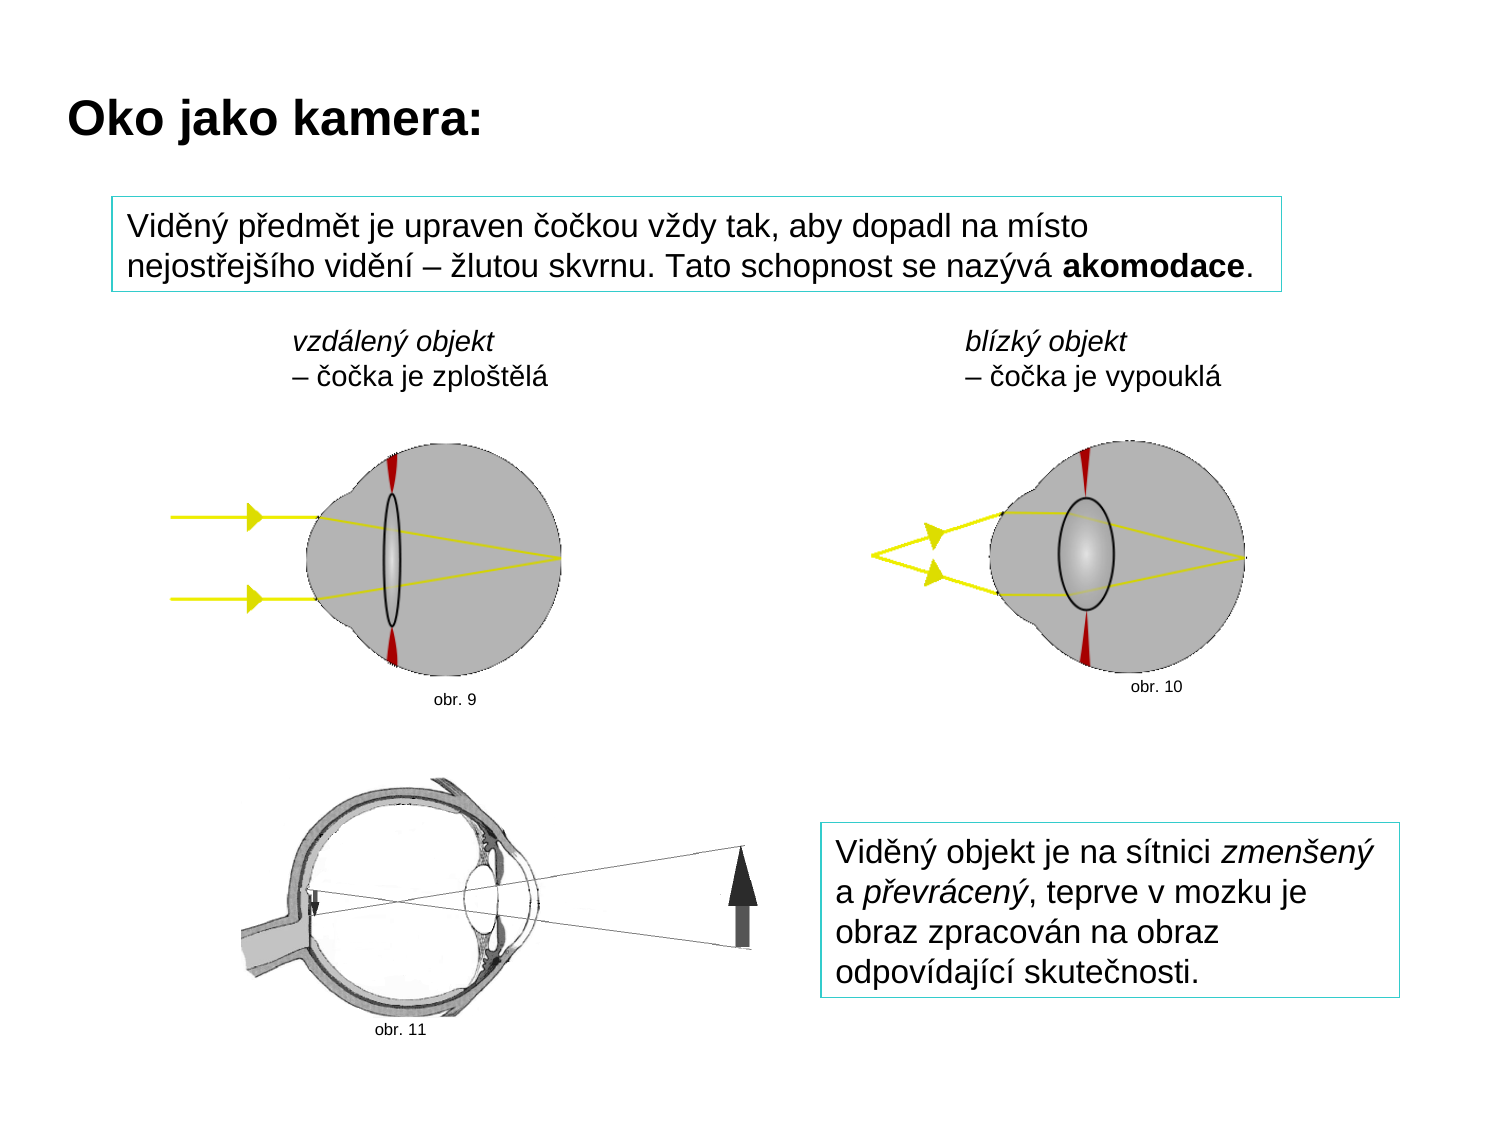

Oko jako kamera:
Viděný předmět je upraven čočkou vždy tak, aby dopadl na místo nejostřejšího vidění – žlutou skvrnu. Tato schopnost se nazývá akomodace.
vzdálený objekt
– čočka je zploštělá
blízký objekt
– čočka je vypouklá
obr. 9
obr. 10
obr. 11
Viděný objekt je na sítnici zmenšený a převrácený, teprve v mozku je obraz zpracován na obraz odpovídající skutečnosti.